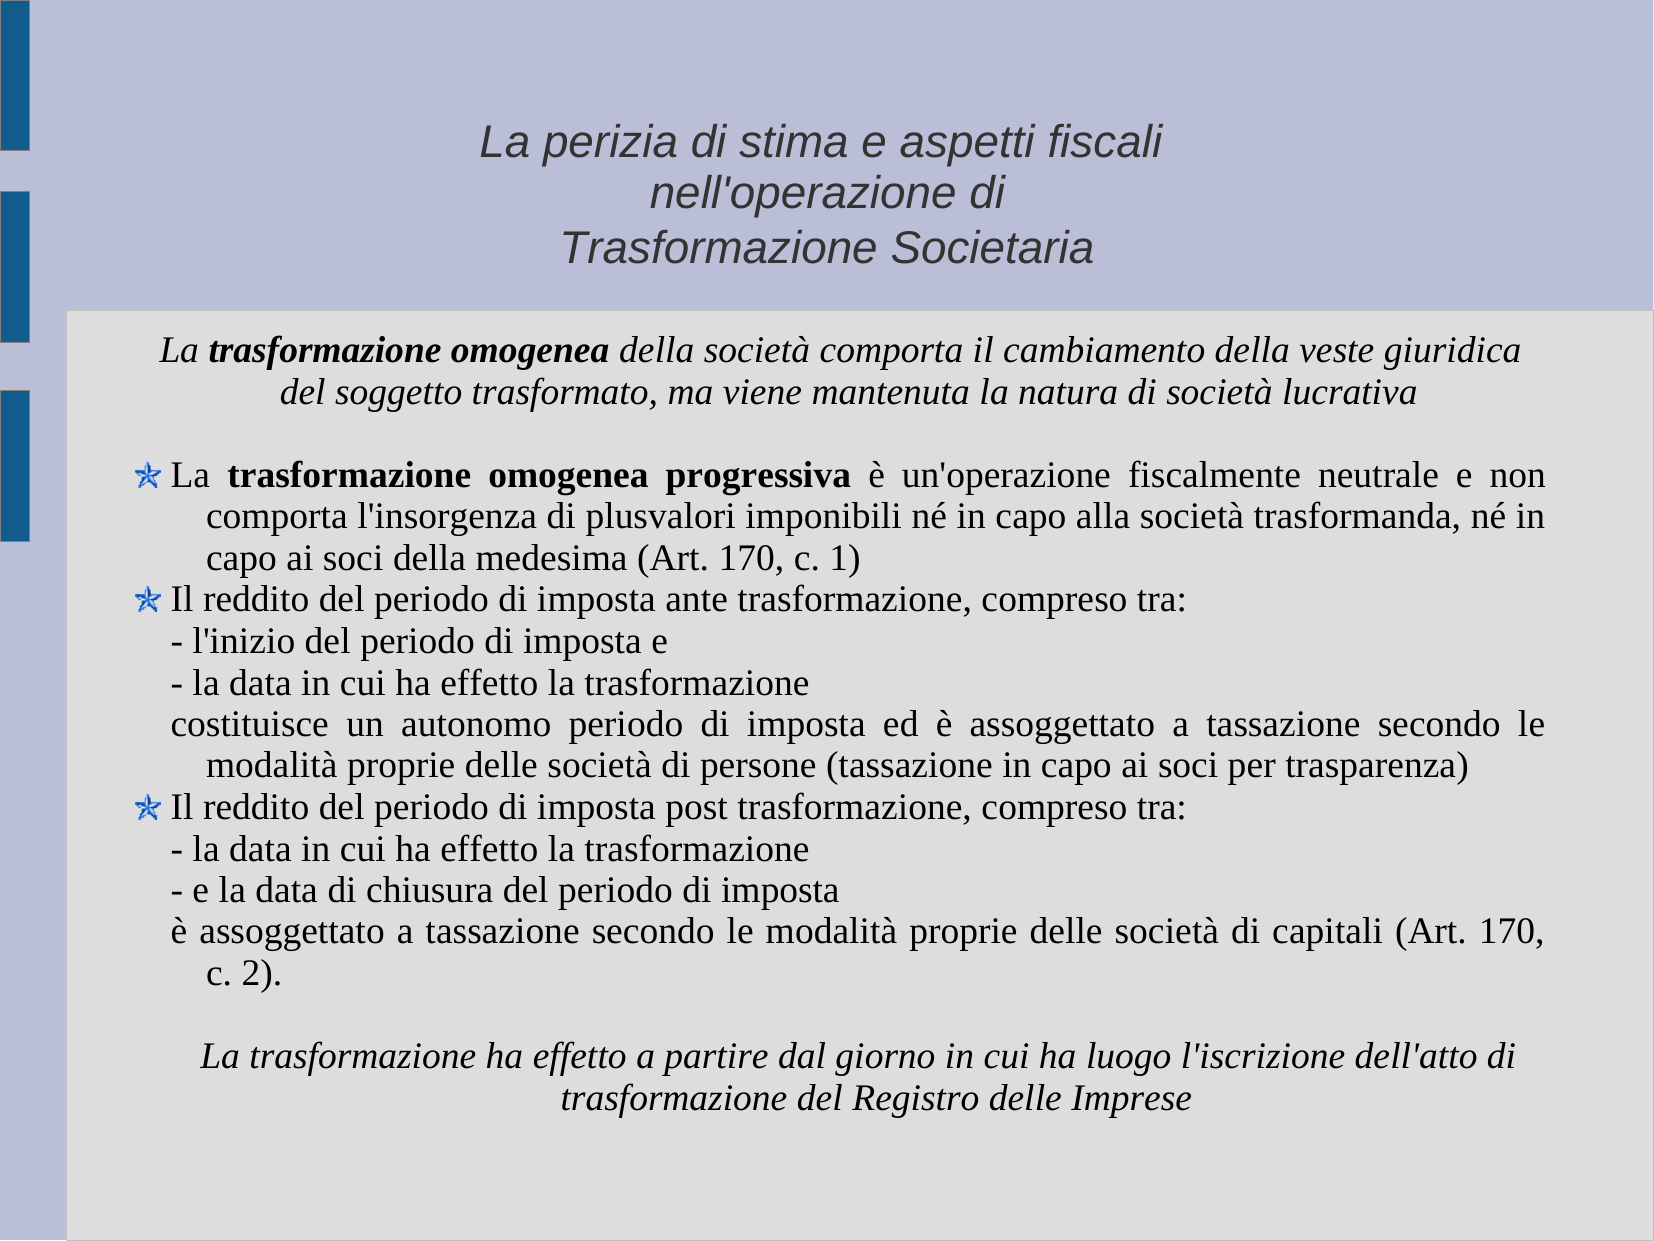

# La perizia di stima e aspetti fiscali nell'operazione di Trasformazione Societaria
La trasformazione omogenea della società comporta il cambiamento della veste giuridica del soggetto trasformato, ma viene mantenuta la natura di società lucrativa
La trasformazione omogenea progressiva è un'operazione fiscalmente neutrale e non comporta l'insorgenza di plusvalori imponibili né in capo alla società trasformanda, né in capo ai soci della medesima (Art. 170, c. 1)
Il reddito del periodo di imposta ante trasformazione, compreso tra:
- l'inizio del periodo di imposta e
- la data in cui ha effetto la trasformazione
costituisce un autonomo periodo di imposta ed è assoggettato a tassazione secondo le modalità proprie delle società di persone (tassazione in capo ai soci per trasparenza)
Il reddito del periodo di imposta post trasformazione, compreso tra:
- la data in cui ha effetto la trasformazione
- e la data di chiusura del periodo di imposta
è assoggettato a tassazione secondo le modalità proprie delle società di capitali (Art. 170, c. 2).
La trasformazione ha effetto a partire dal giorno in cui ha luogo l'iscrizione dell'atto di trasformazione del Registro delle Imprese